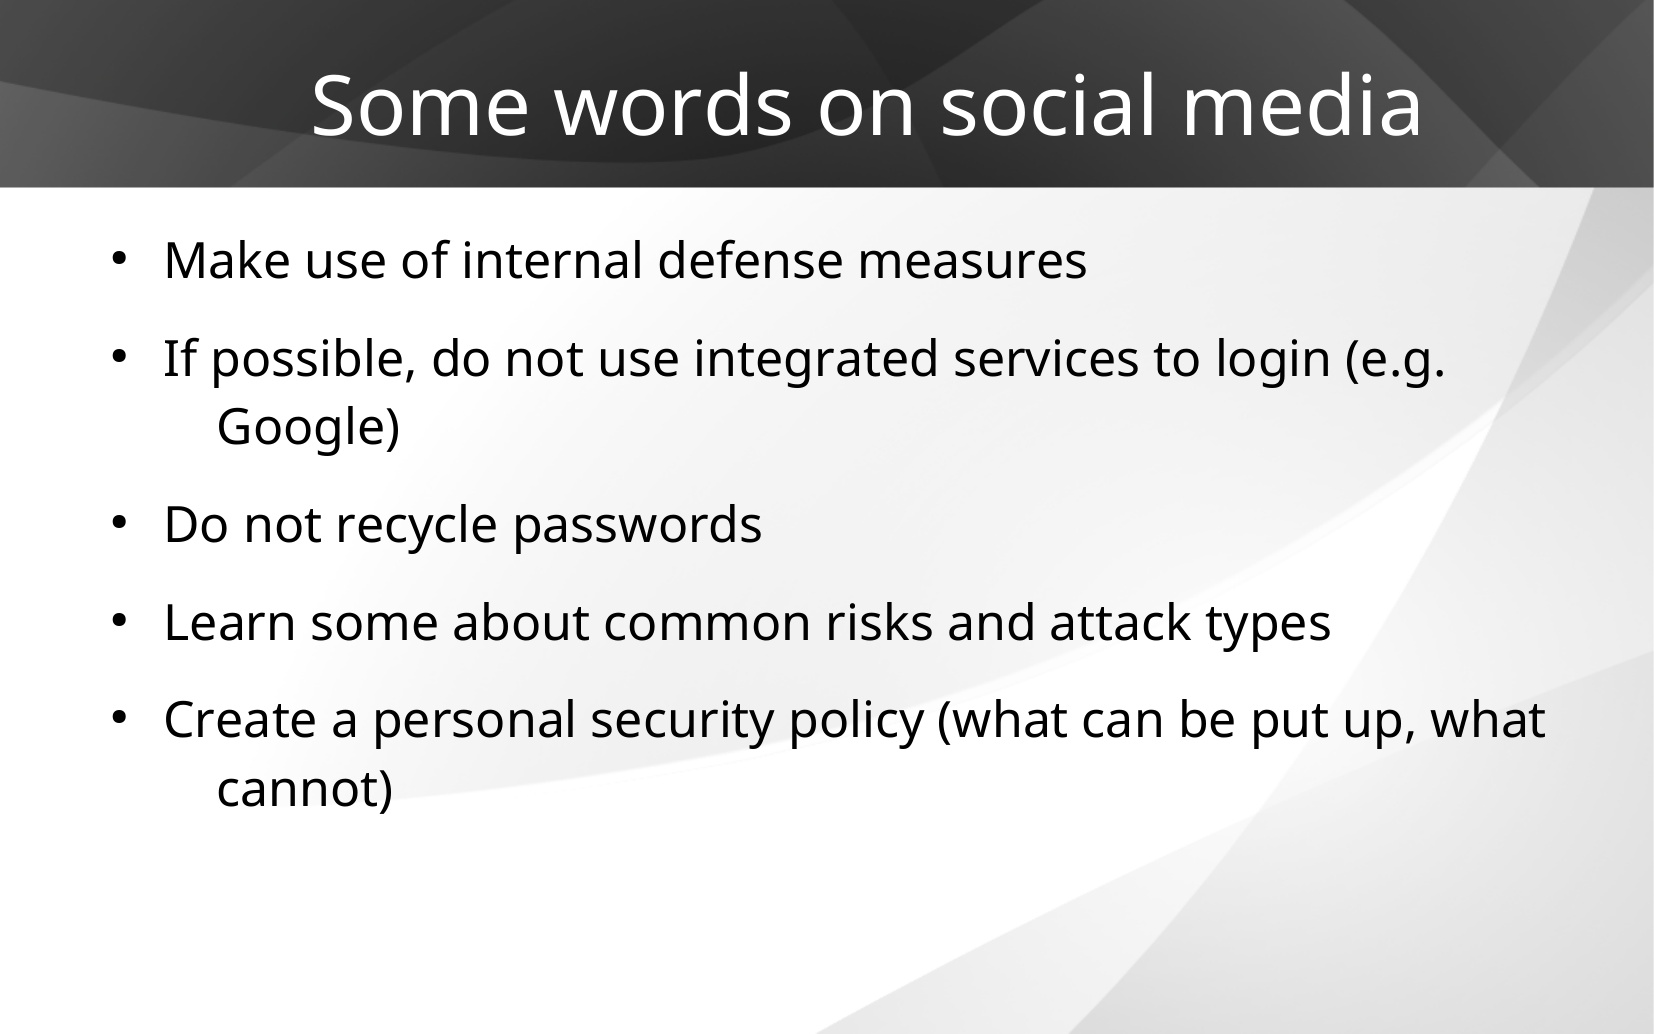

# Some words on social media
Make use of internal defense measures
If possible, do not use integrated services to login (e.g. Google)
Do not recycle passwords
Learn some about common risks and attack types
Create a personal security policy (what can be put up, what cannot)